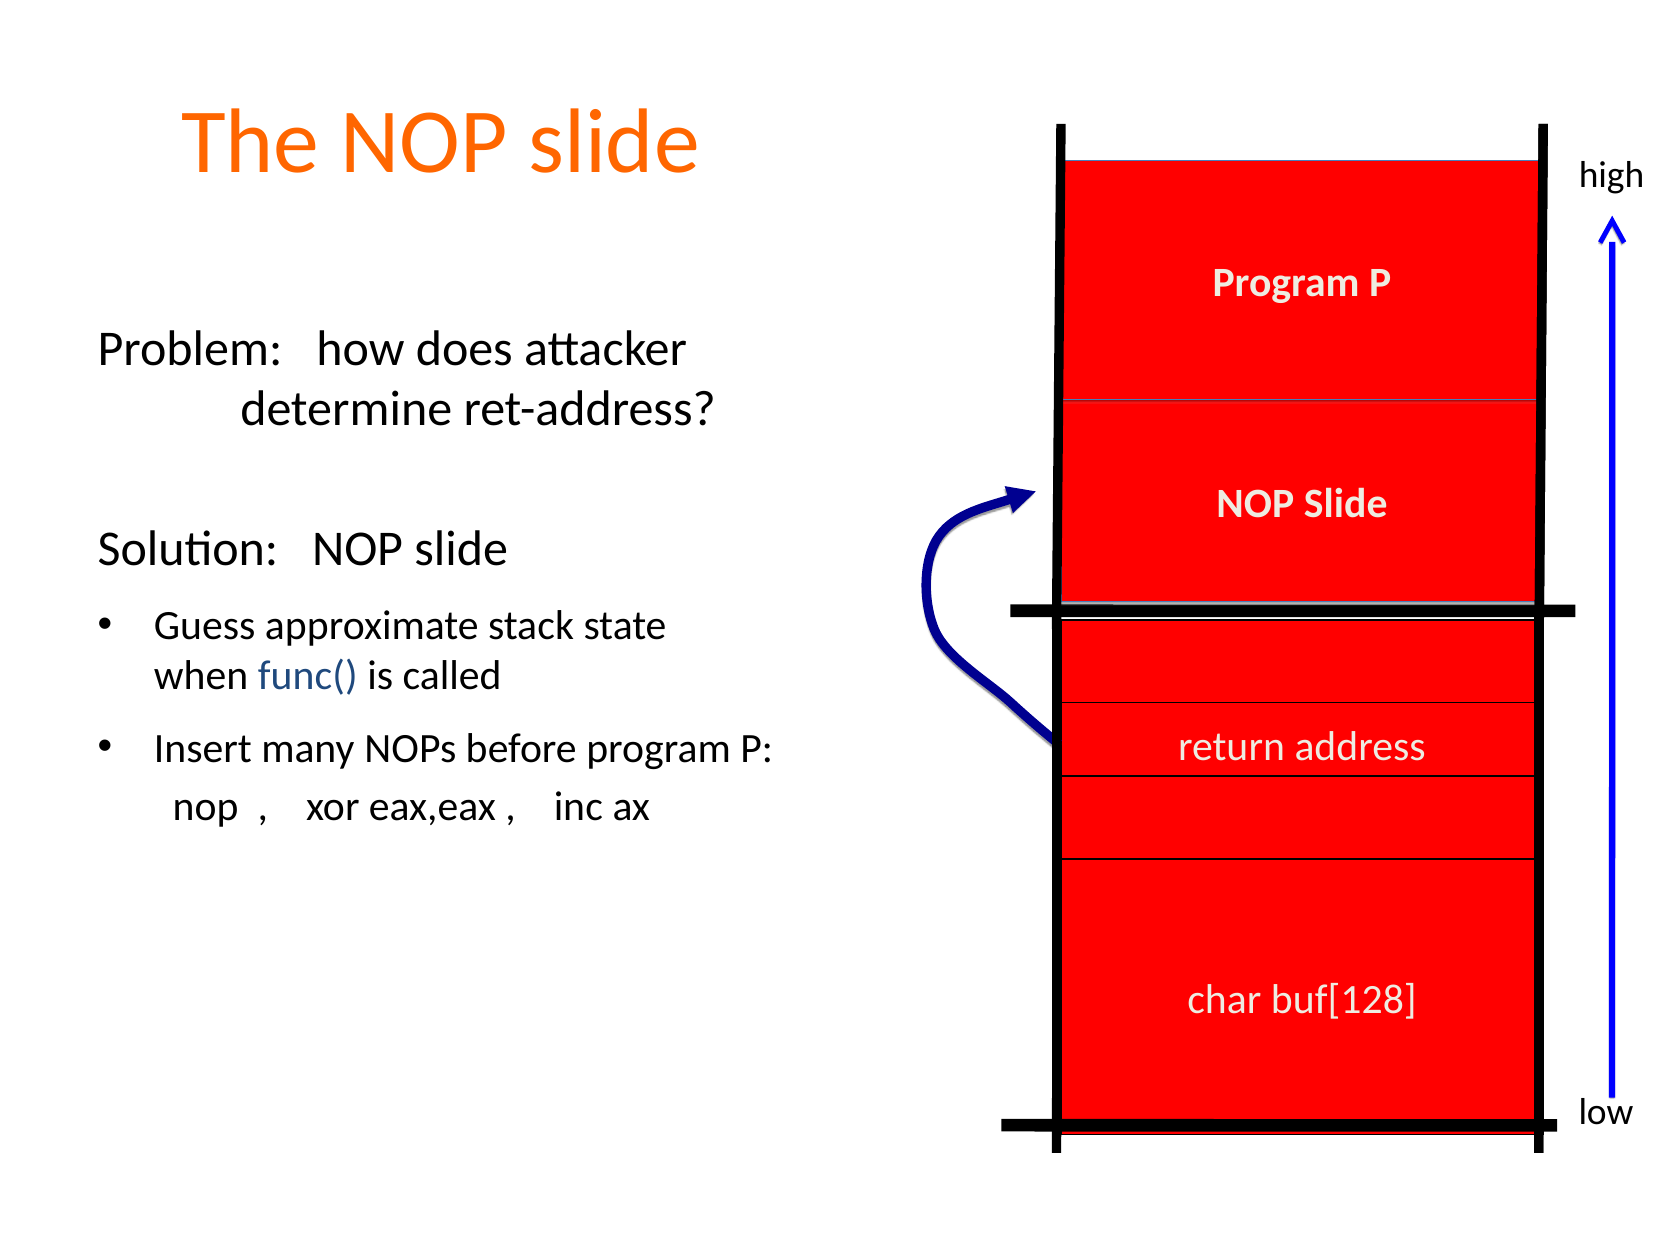

# The NOP slide
high
Program P
Problem: how does attacker
	 determine ret-address?
Solution: NOP slide
Guess approximate stack state
when func() is called
Insert many NOPs before program P:
	nop , xor eax,eax , inc ax
NOP Slide
return address
char buf[128]
low